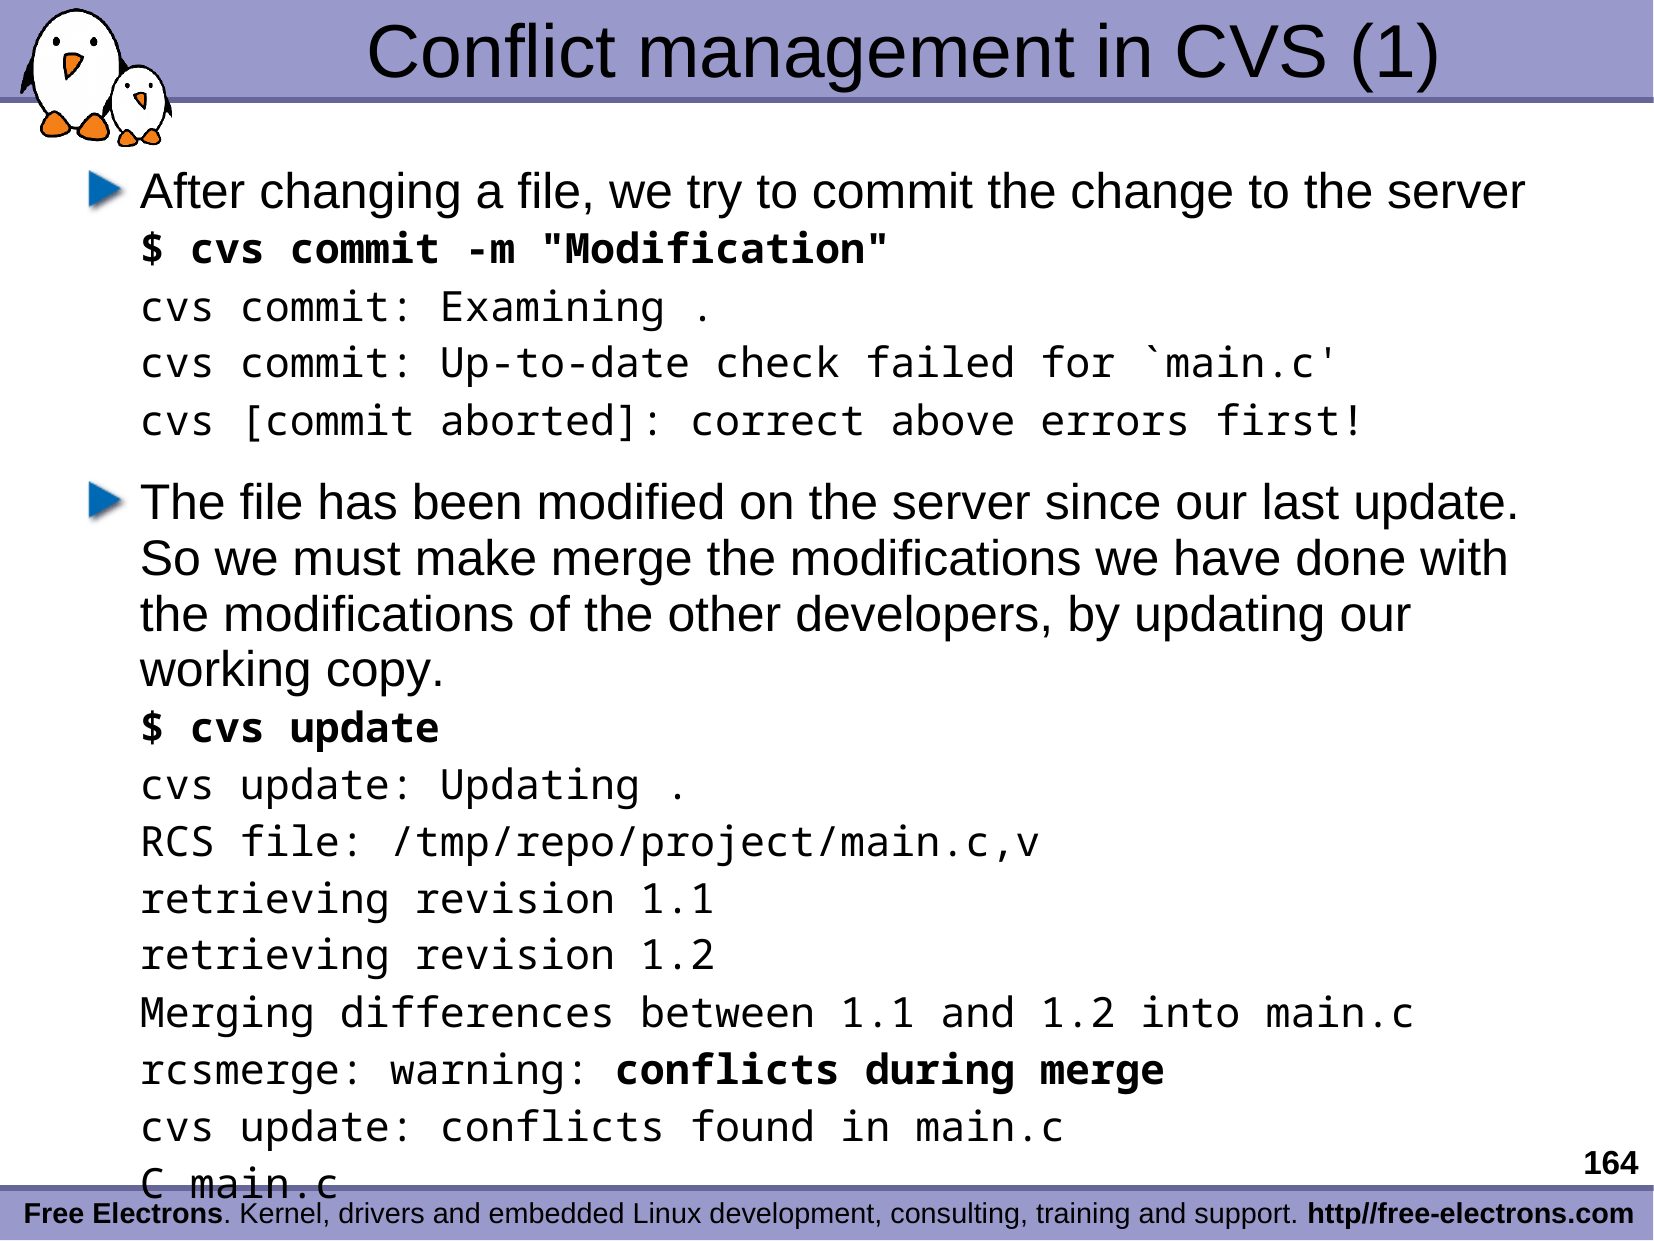

# Conflict management in CVS (1)
After changing a file, we try to commit the change to the server
$ cvs commit -m "Modification"
cvs commit: Examining .
cvs commit: Up-to-date check failed for `main.c'
cvs [commit aborted]: correct above errors first!
The file has been modified on the server since our last update. So we must make merge the modifications we have done with the modifications of the other developers, by updating our working copy.
$ cvs update
cvs update: Updating .
RCS file: /tmp/repo/project/main.c,v
retrieving revision 1.1
retrieving revision 1.2
Merging differences between 1.1 and 1.2 into main.c
rcsmerge: warning: conflicts during merge
cvs update: conflicts found in main.c
C main.c